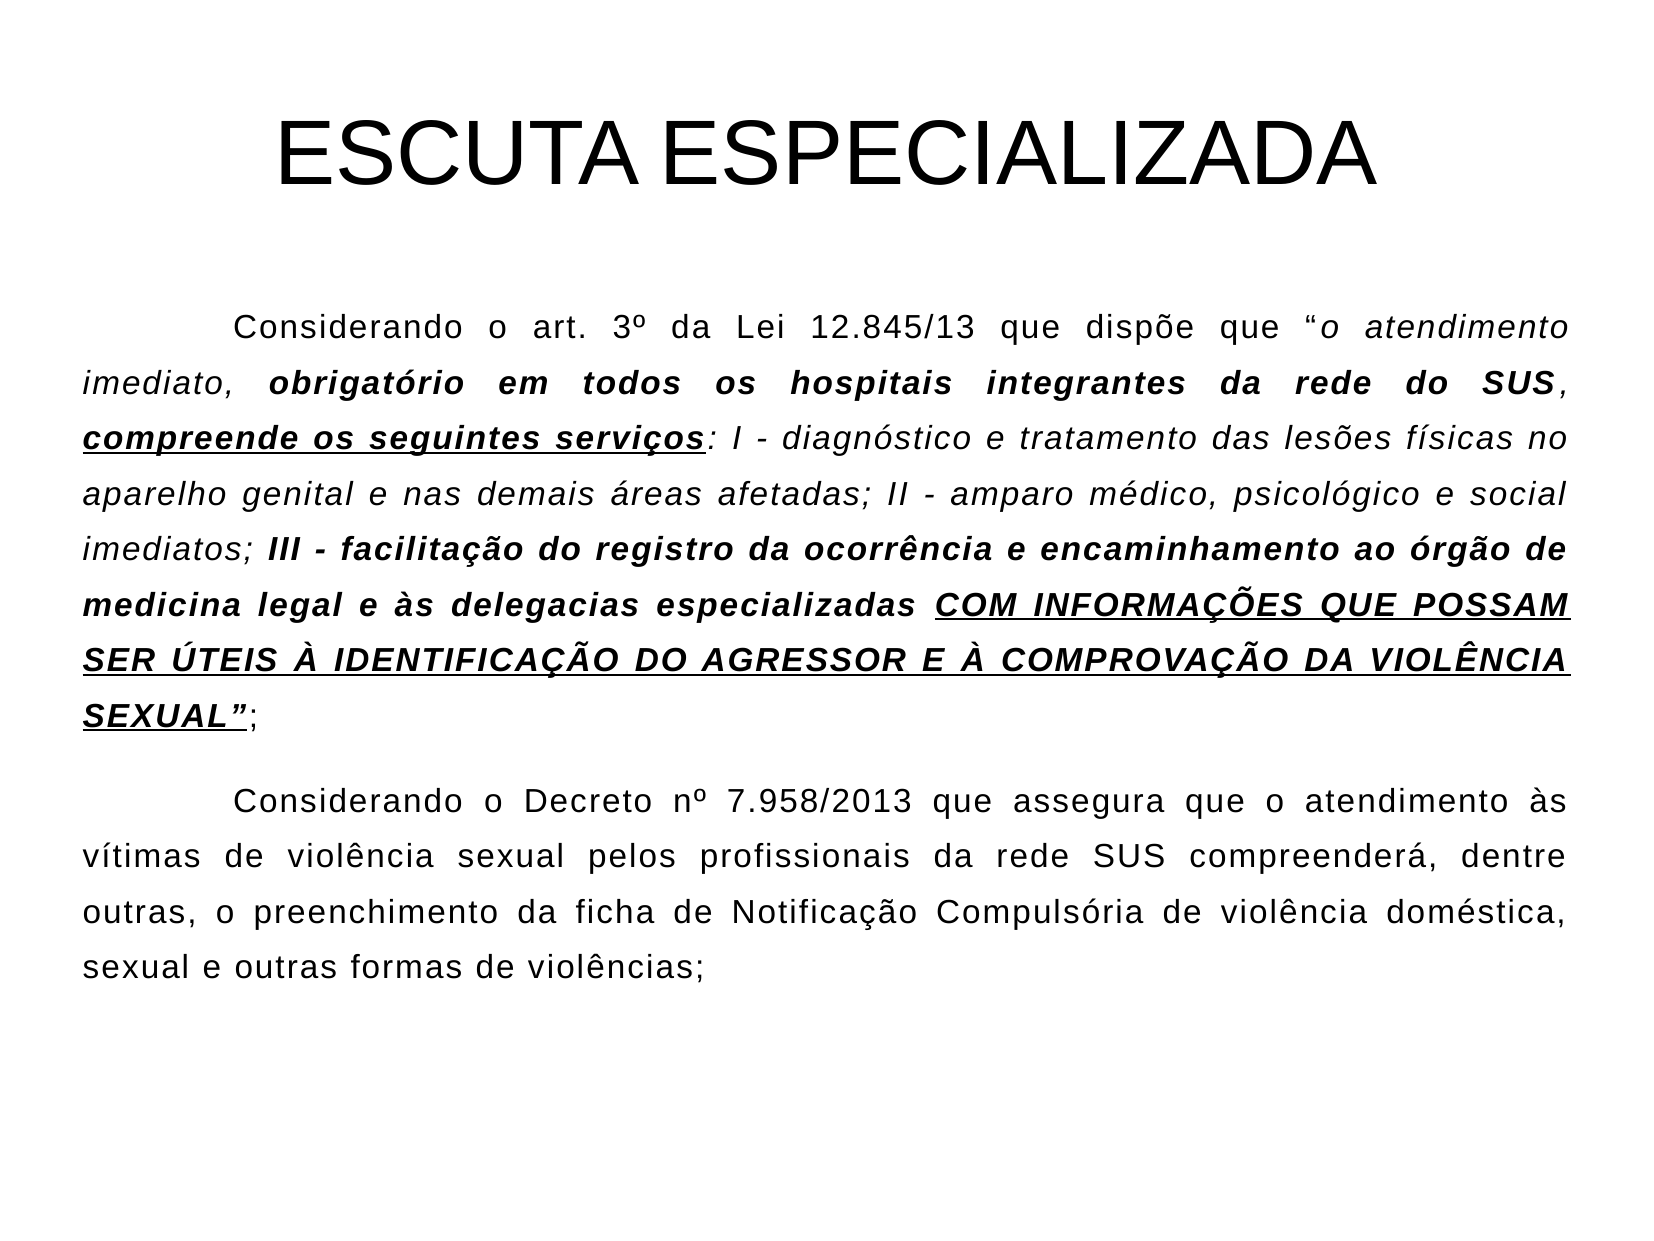

# ESCUTA ESPECIALIZADA
Considerando o art. 3º da Lei 12.845/13 que dispõe que “o atendimento imediato, obrigatório em todos os hospitais integrantes da rede do SUS, compreende os seguintes serviços: I - diagnóstico e tratamento das lesões físicas no aparelho genital e nas demais áreas afetadas; II - amparo médico, psicológico e social imediatos; III - facilitação do registro da ocorrência e encaminhamento ao órgão de medicina legal e às delegacias especializadas COM INFORMAÇÕES QUE POSSAM SER ÚTEIS À IDENTIFICAÇÃO DO AGRESSOR E À COMPROVAÇÃO DA VIOLÊNCIA SEXUAL”;
Considerando o Decreto nº 7.958/2013 que assegura que o atendimento às vítimas de violência sexual pelos profissionais da rede SUS compreenderá, dentre outras, o preenchimento da ficha de Notificação Compulsória de violência doméstica, sexual e outras formas de violências;